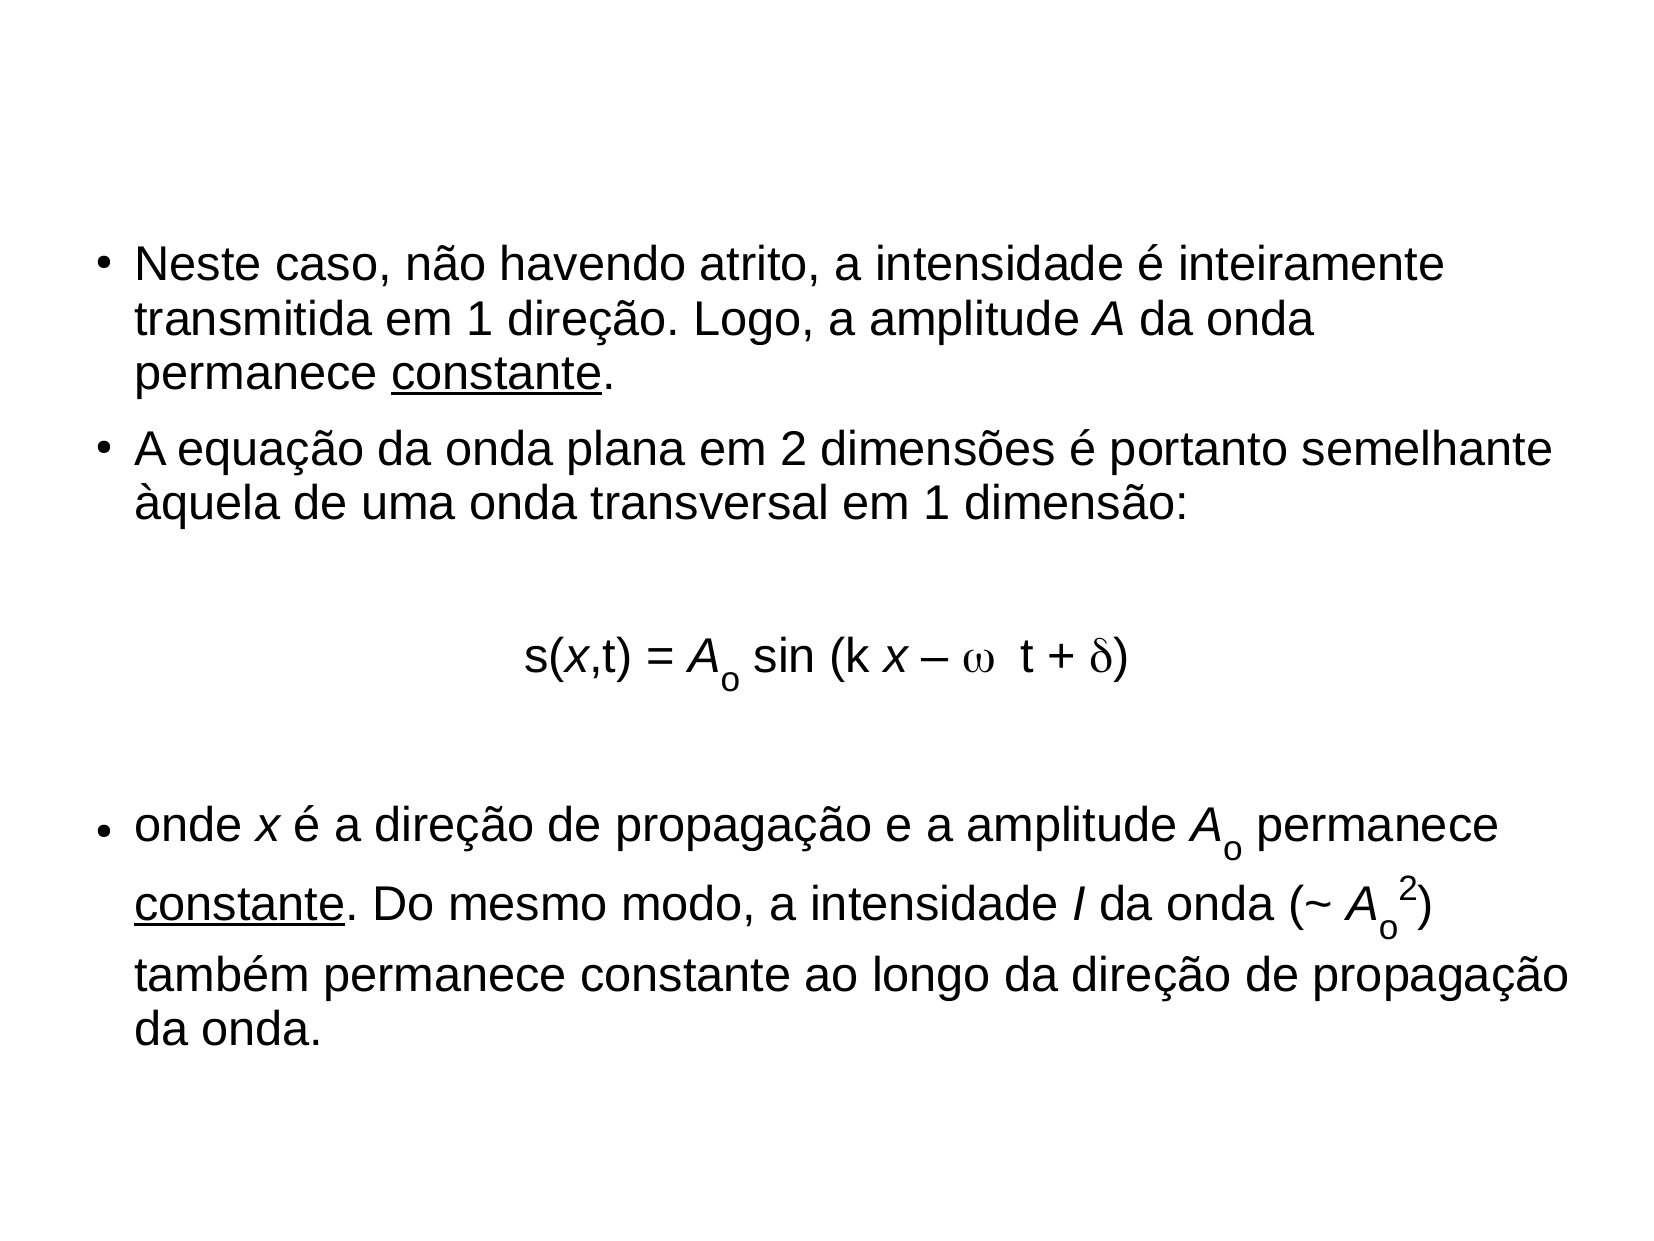

#
Neste caso, não havendo atrito, a intensidade é inteiramente transmitida em 1 direção. Logo, a amplitude A da onda permanece constante.
A equação da onda plana em 2 dimensões é portanto semelhante àquela de uma onda transversal em 1 dimensão:
s(x,t) = Ao sin (k x – w t + d)
onde x é a direção de propagação e a amplitude Ao permanece constante. Do mesmo modo, a intensidade I da onda (~ Ao2) também permanece constante ao longo da direção de propagação da onda.